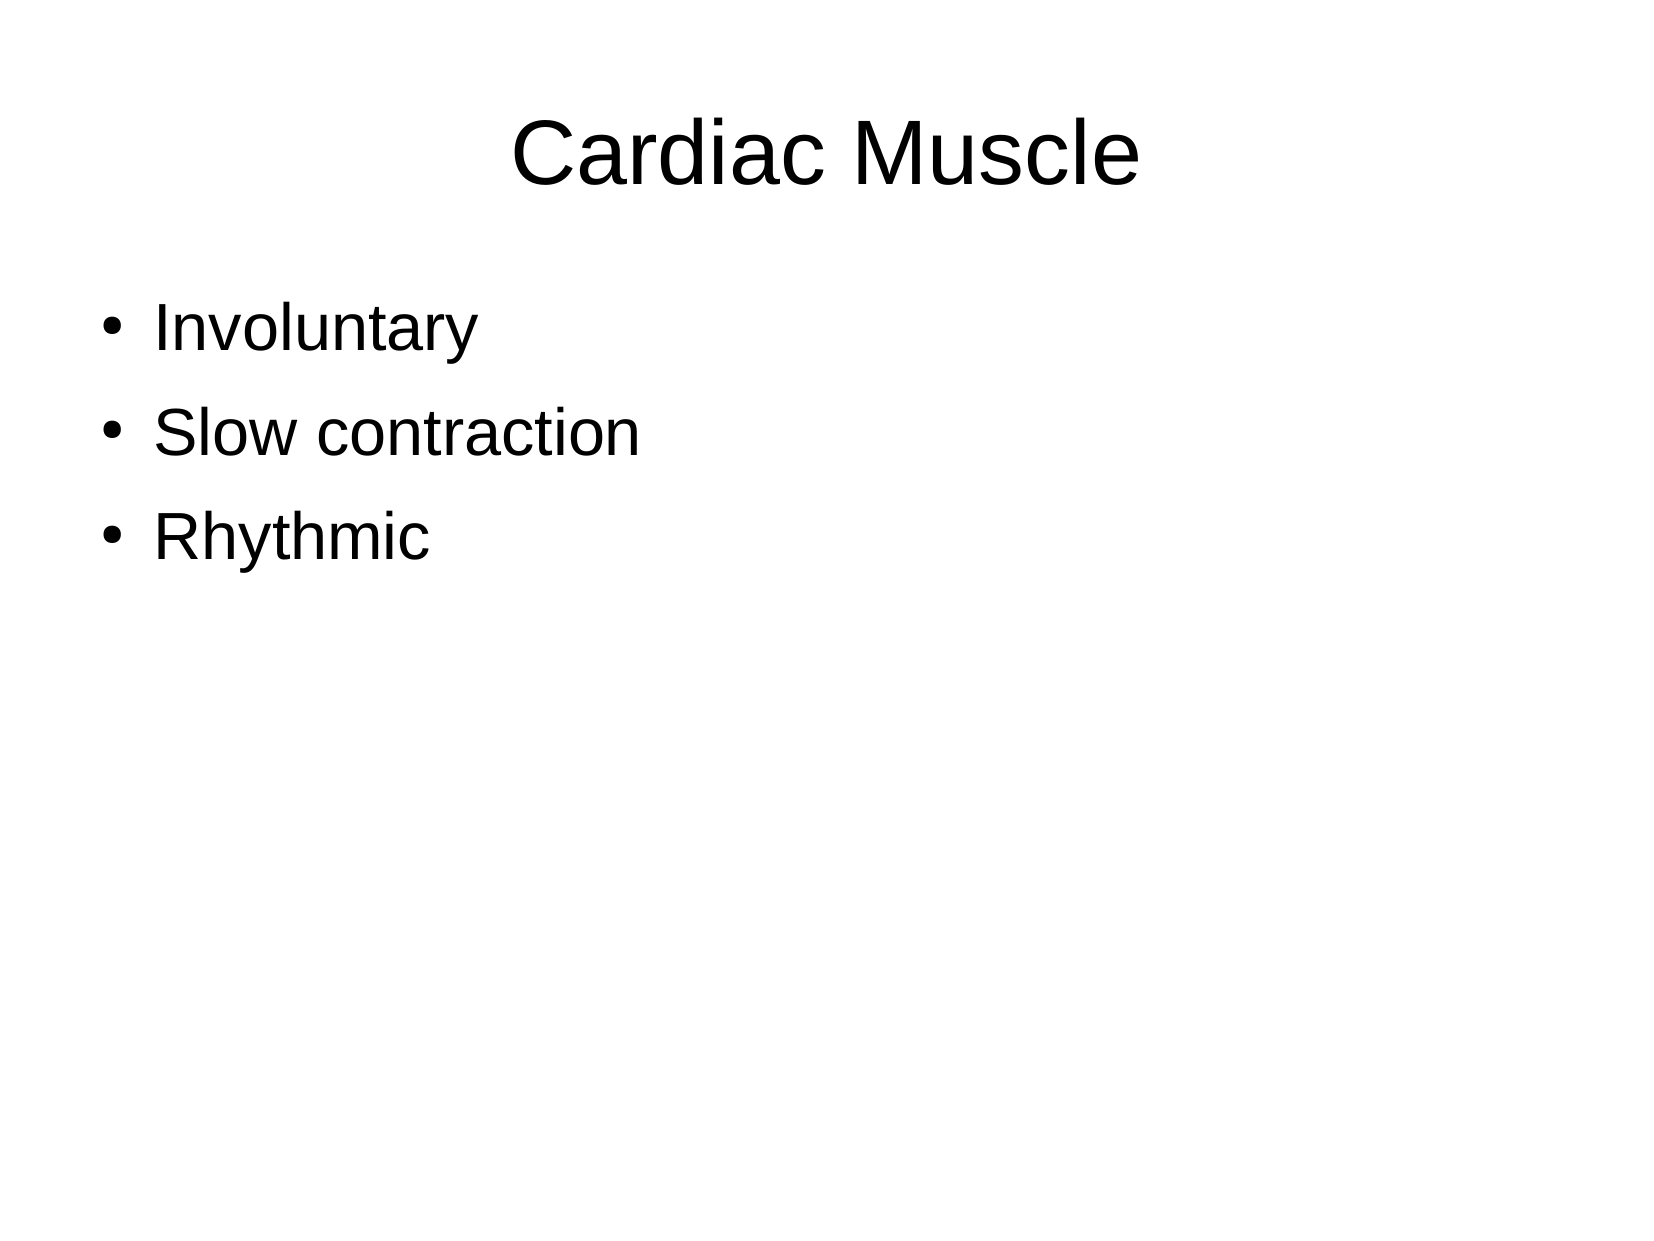

# Cardiac Muscle
Involuntary
Slow contraction
Rhythmic